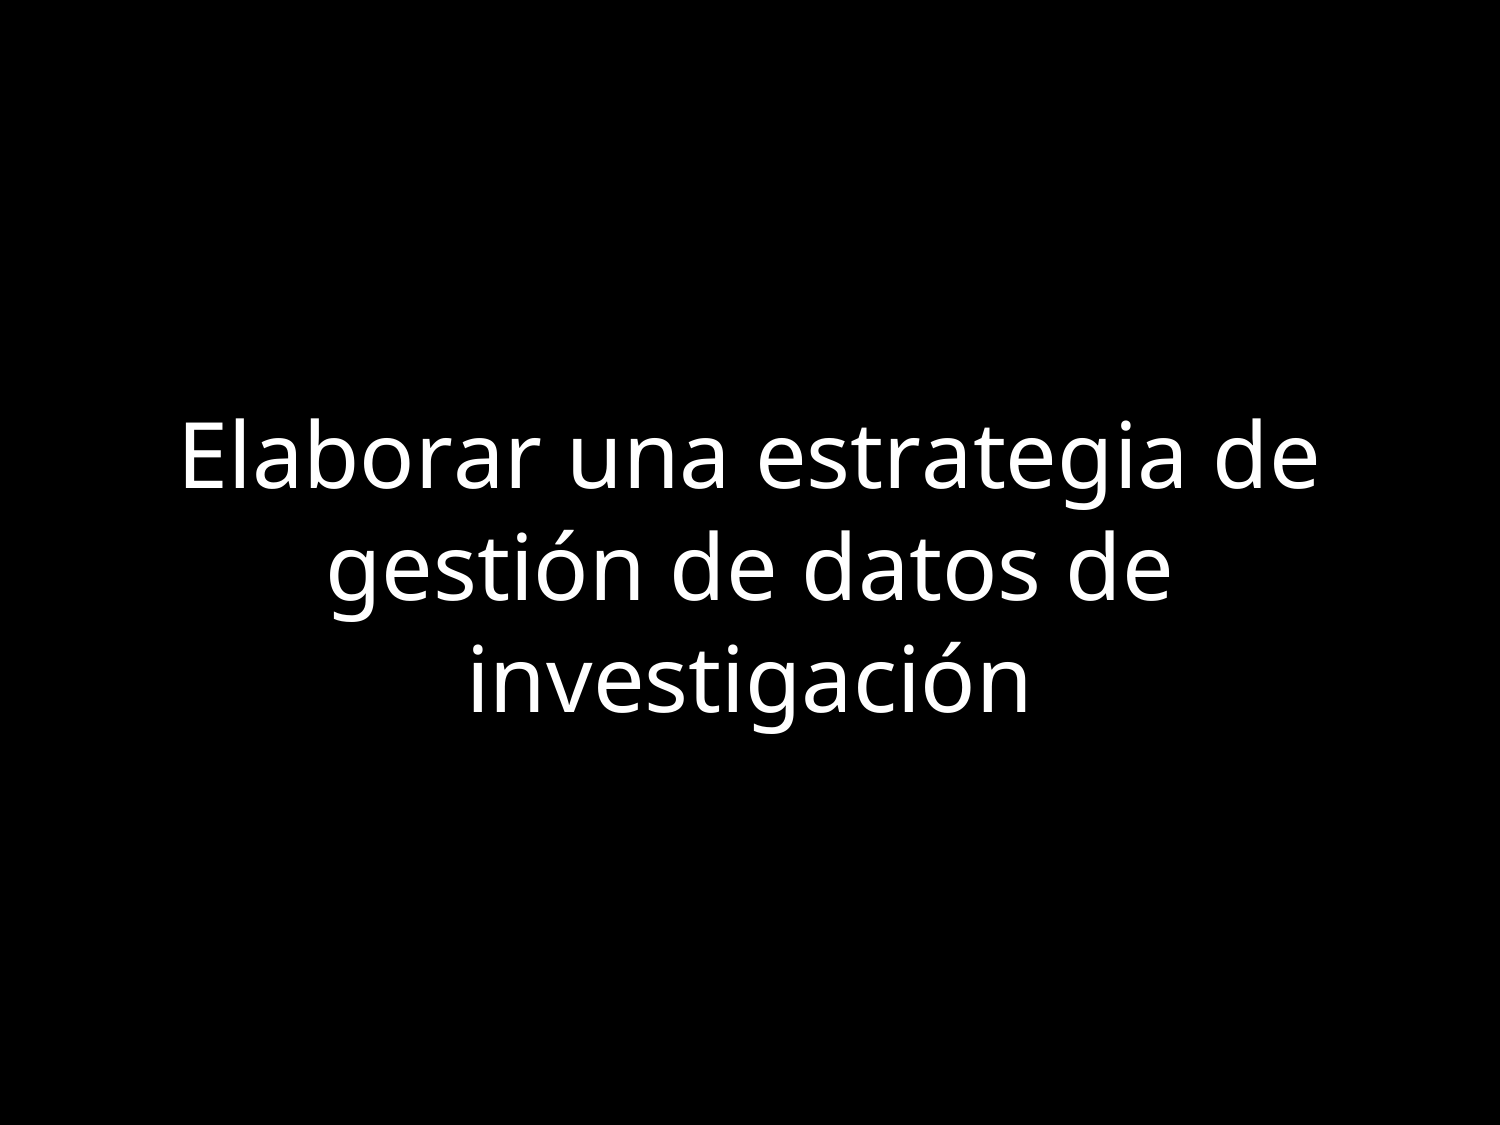

# Elaborar una estrategia de gestión de datos de investigación